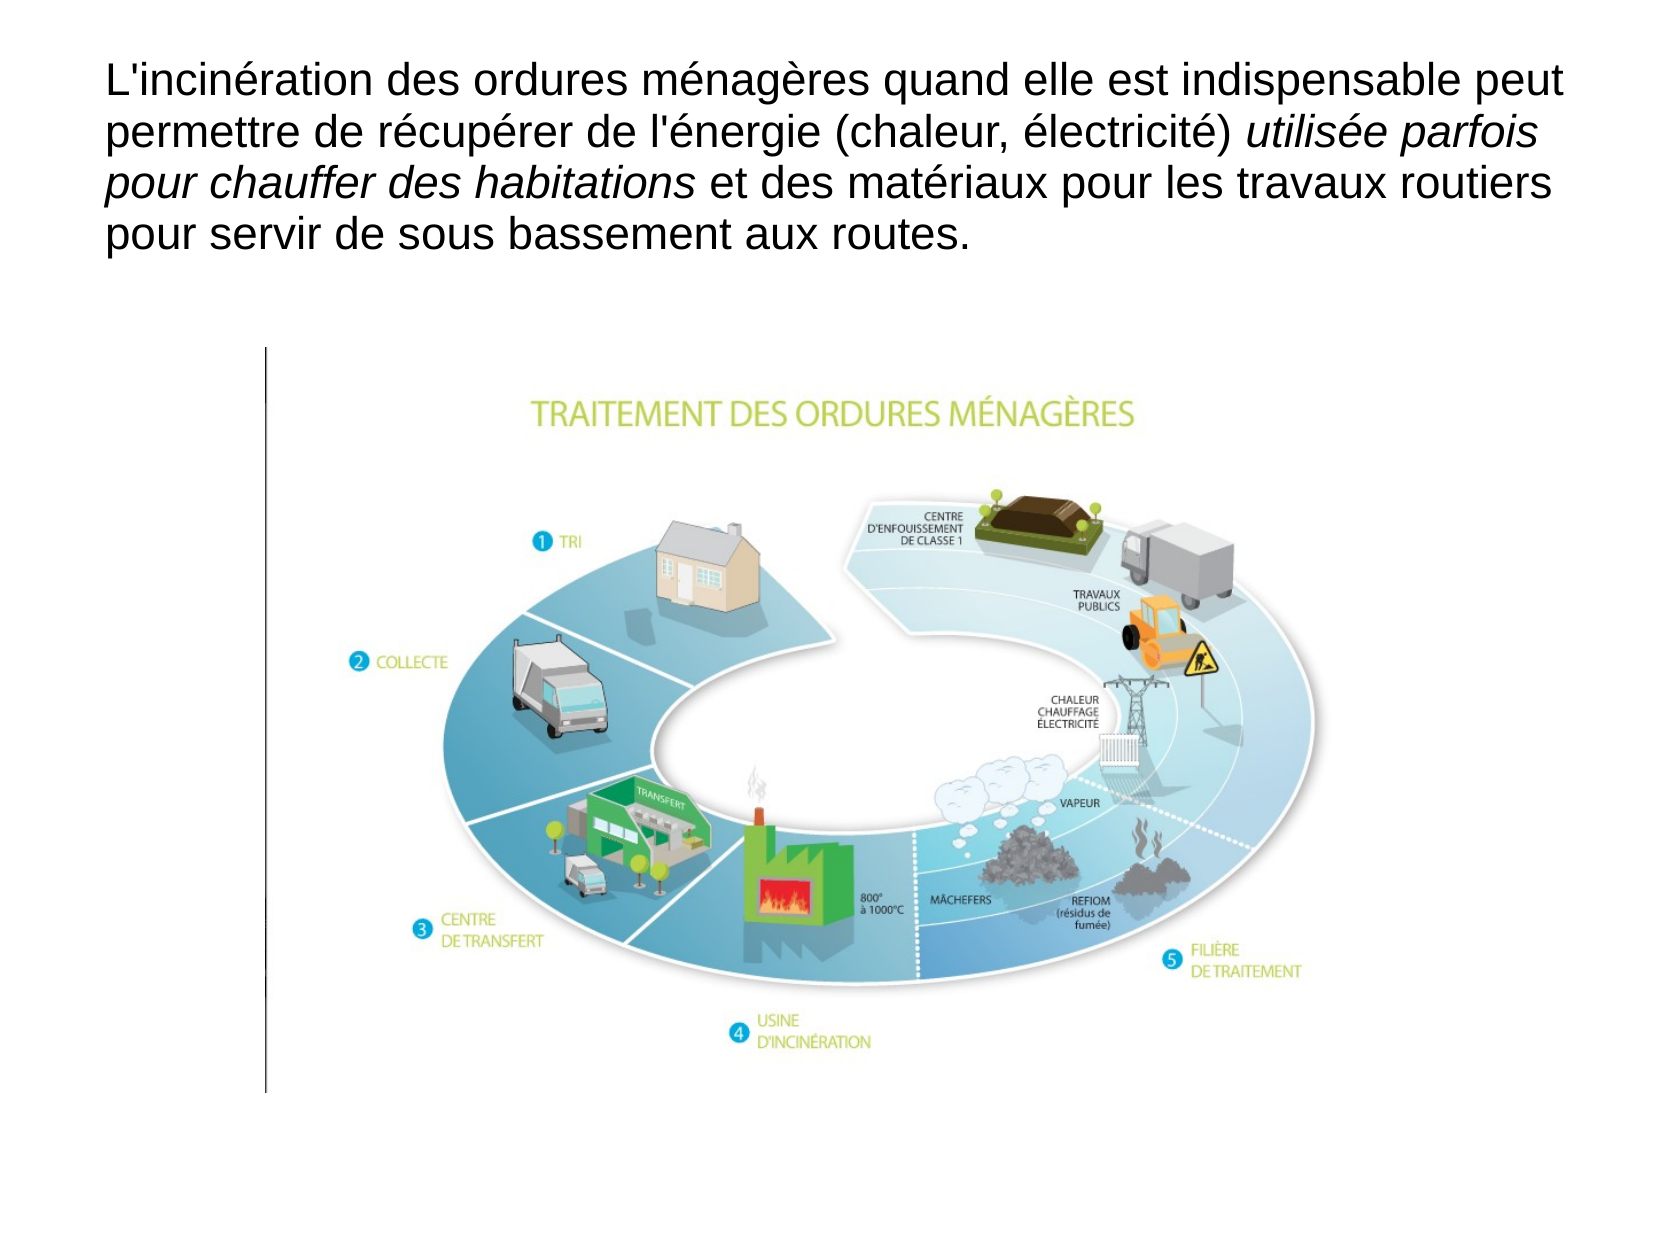

L'incinération des ordures ménagères quand elle est indispensable peut permettre de récupérer de l'énergie (chaleur, électricité) utilisée parfois pour chauffer des habitations et des matériaux pour les travaux routiers pour servir de sous bassement aux routes.